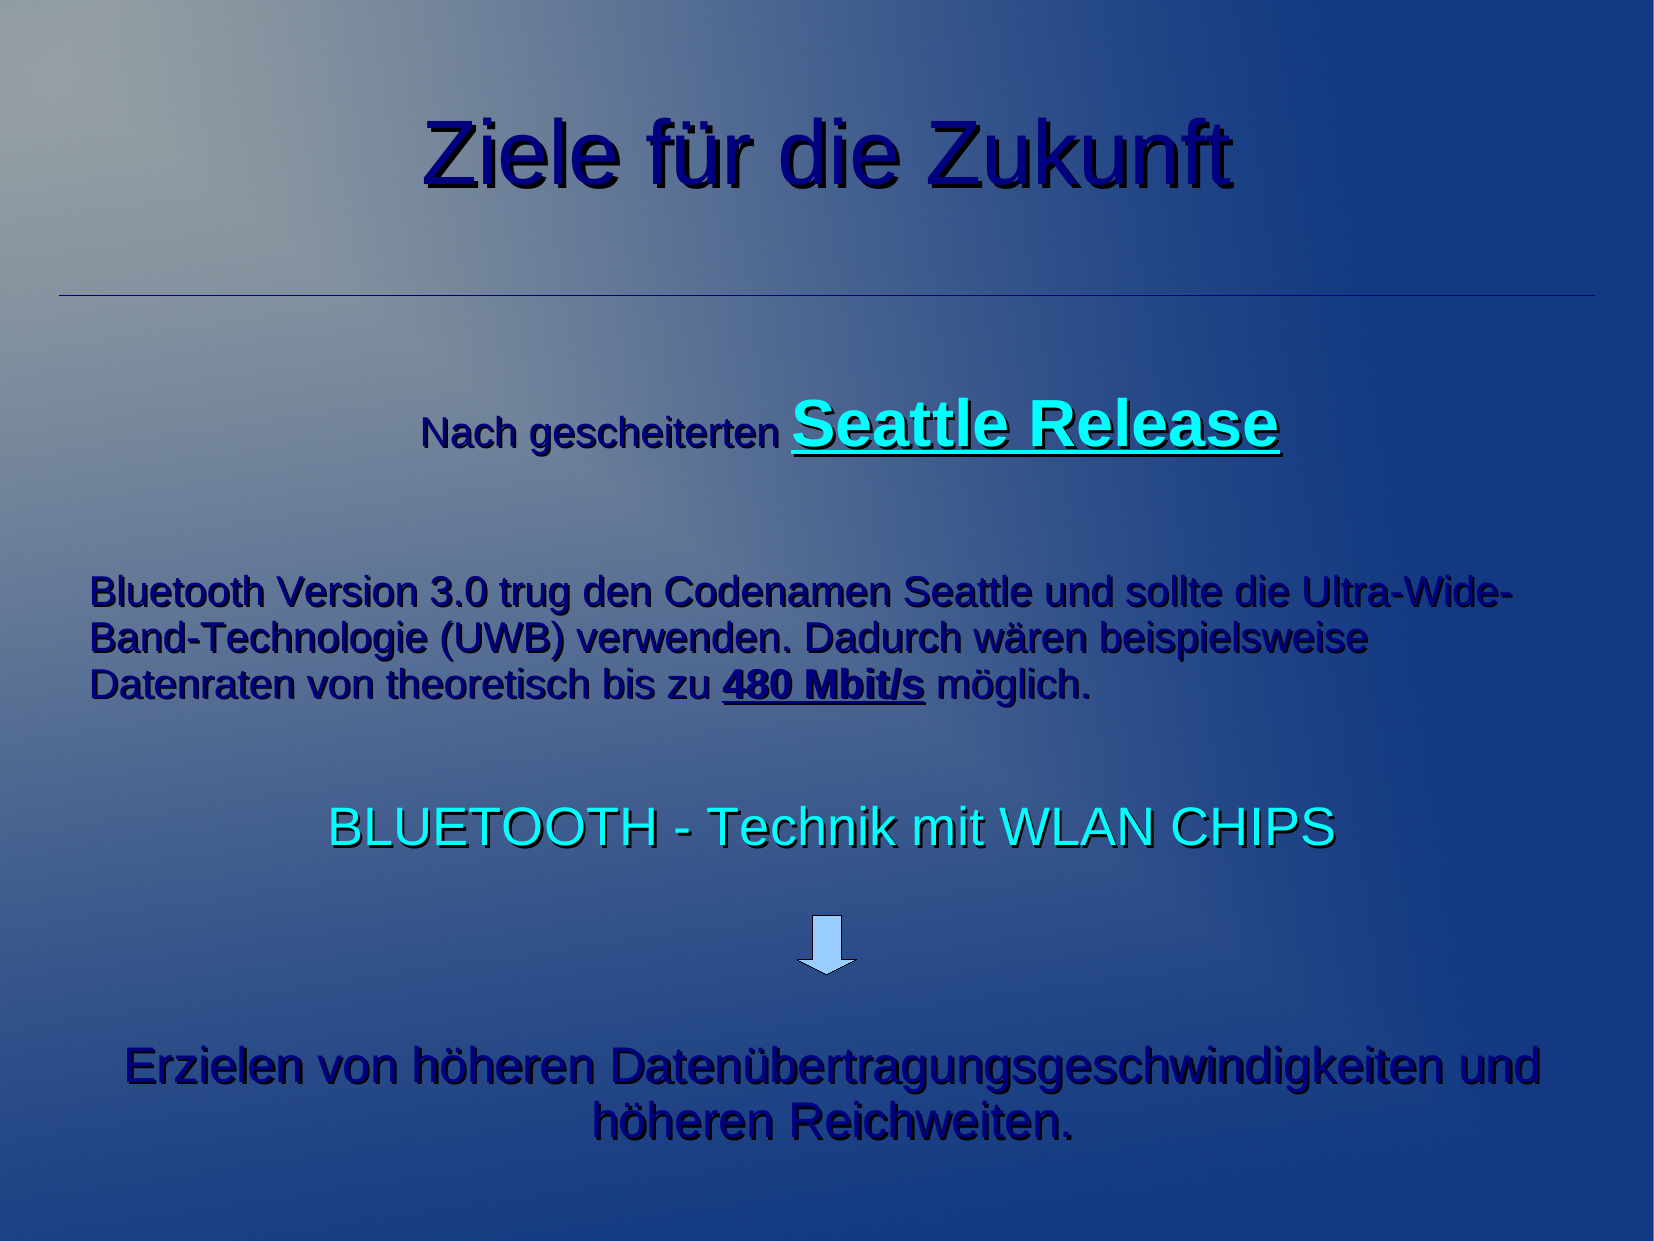

# Ziele für die Zukunft
 Nach gescheiterten Seattle Release
Bluetooth Version 3.0 trug den Codenamen Seattle und sollte die Ultra-Wide-Band-Technologie (UWB) verwenden. Dadurch wären beispielsweise Datenraten von theoretisch bis zu 480 Mbit/s möglich.
BLUETOOTH - Technik mit WLAN CHIPS
Erzielen von höheren Datenübertragungsgeschwindigkeiten und höheren Reichweiten.